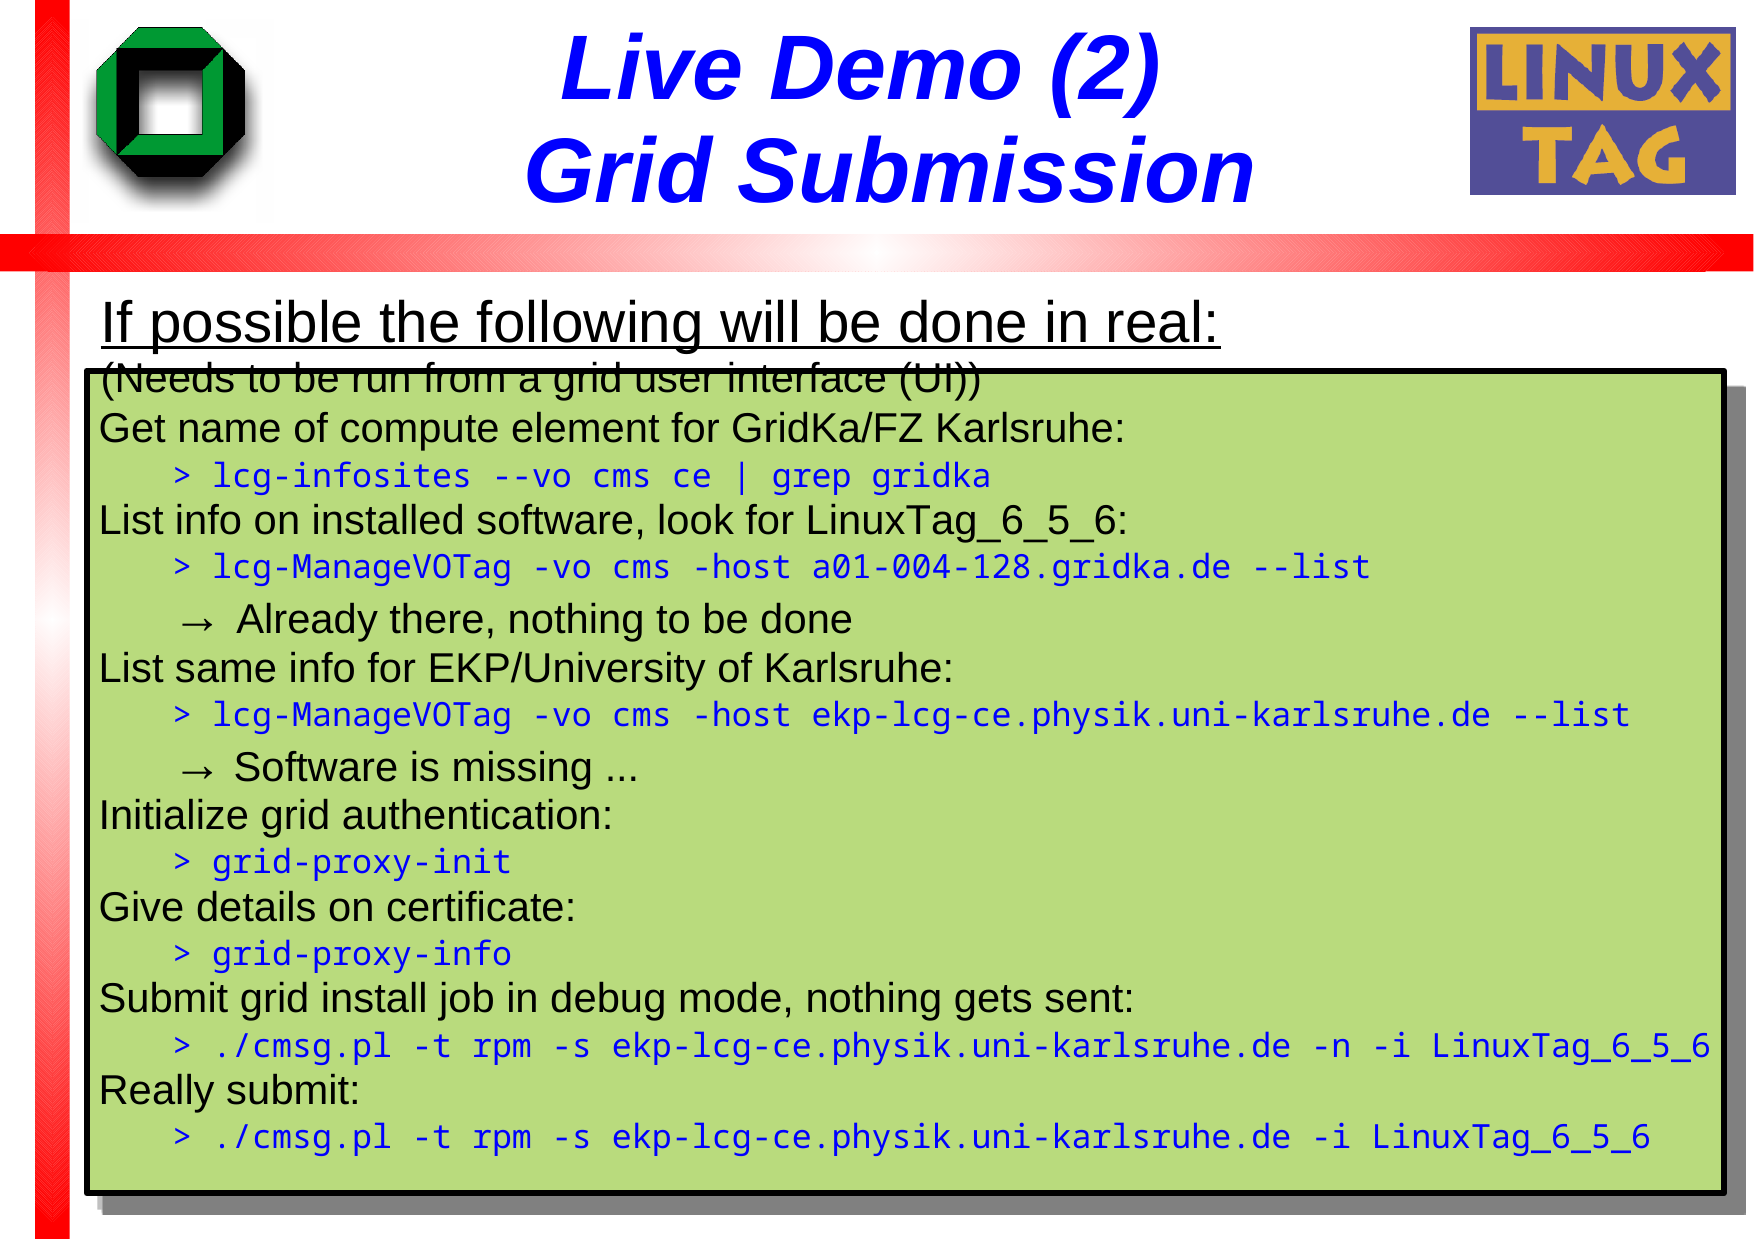

# Live Demo (2) Grid Submission
If possible the following will be done in real:
(Needs to be run from a grid user interface (UI))
Get name of compute element for GridKa/FZ Karlsruhe:
	> lcg-infosites --vo cms ce | grep gridka
List info on installed software, look for LinuxTag_6_5_6:
	> lcg-ManageVOTag -vo cms -host a01-004-128.gridka.de --list
	→ Already there, nothing to be done
List same info for EKP/University of Karlsruhe:
	> lcg-ManageVOTag -vo cms -host ekp-lcg-ce.physik.uni-karlsruhe.de --list
	→ Software is missing ...
Initialize grid authentication:
	> grid-proxy-init
Give details on certificate:
	> grid-proxy-info
Submit grid install job in debug mode, nothing gets sent:
	> ./cmsg.pl -t rpm -s ekp-lcg-ce.physik.uni-karlsruhe.de -n -i LinuxTag_6_5_6
Really submit:
	> ./cmsg.pl -t rpm -s ekp-lcg-ce.physik.uni-karlsruhe.de -i LinuxTag_6_5_6